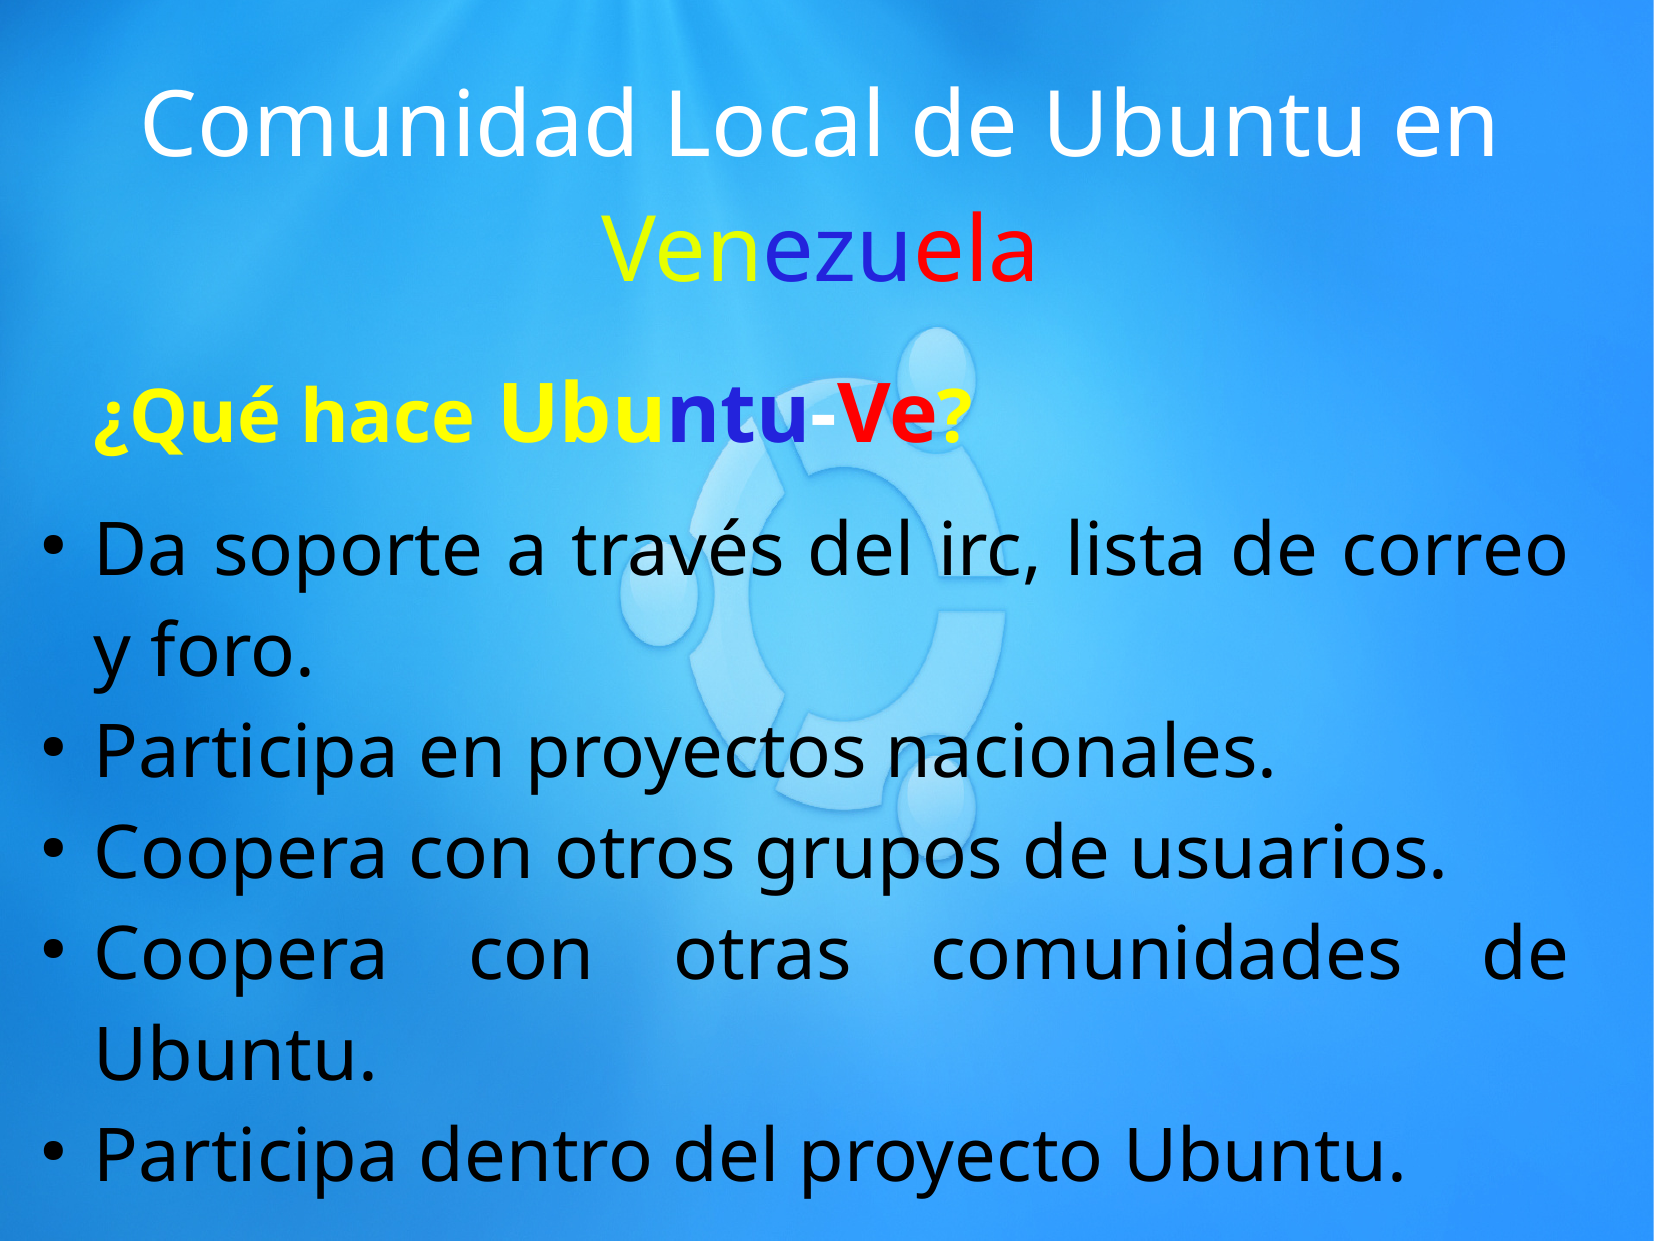

# Comunidad Local de Ubuntu en Venezuela
¿Qué hace Ubuntu-Ve?
Da soporte a través del irc, lista de correo y foro.
Participa en proyectos nacionales.
Coopera con otros grupos de usuarios.
Coopera con otras comunidades de Ubuntu.
Participa dentro del proyecto Ubuntu.